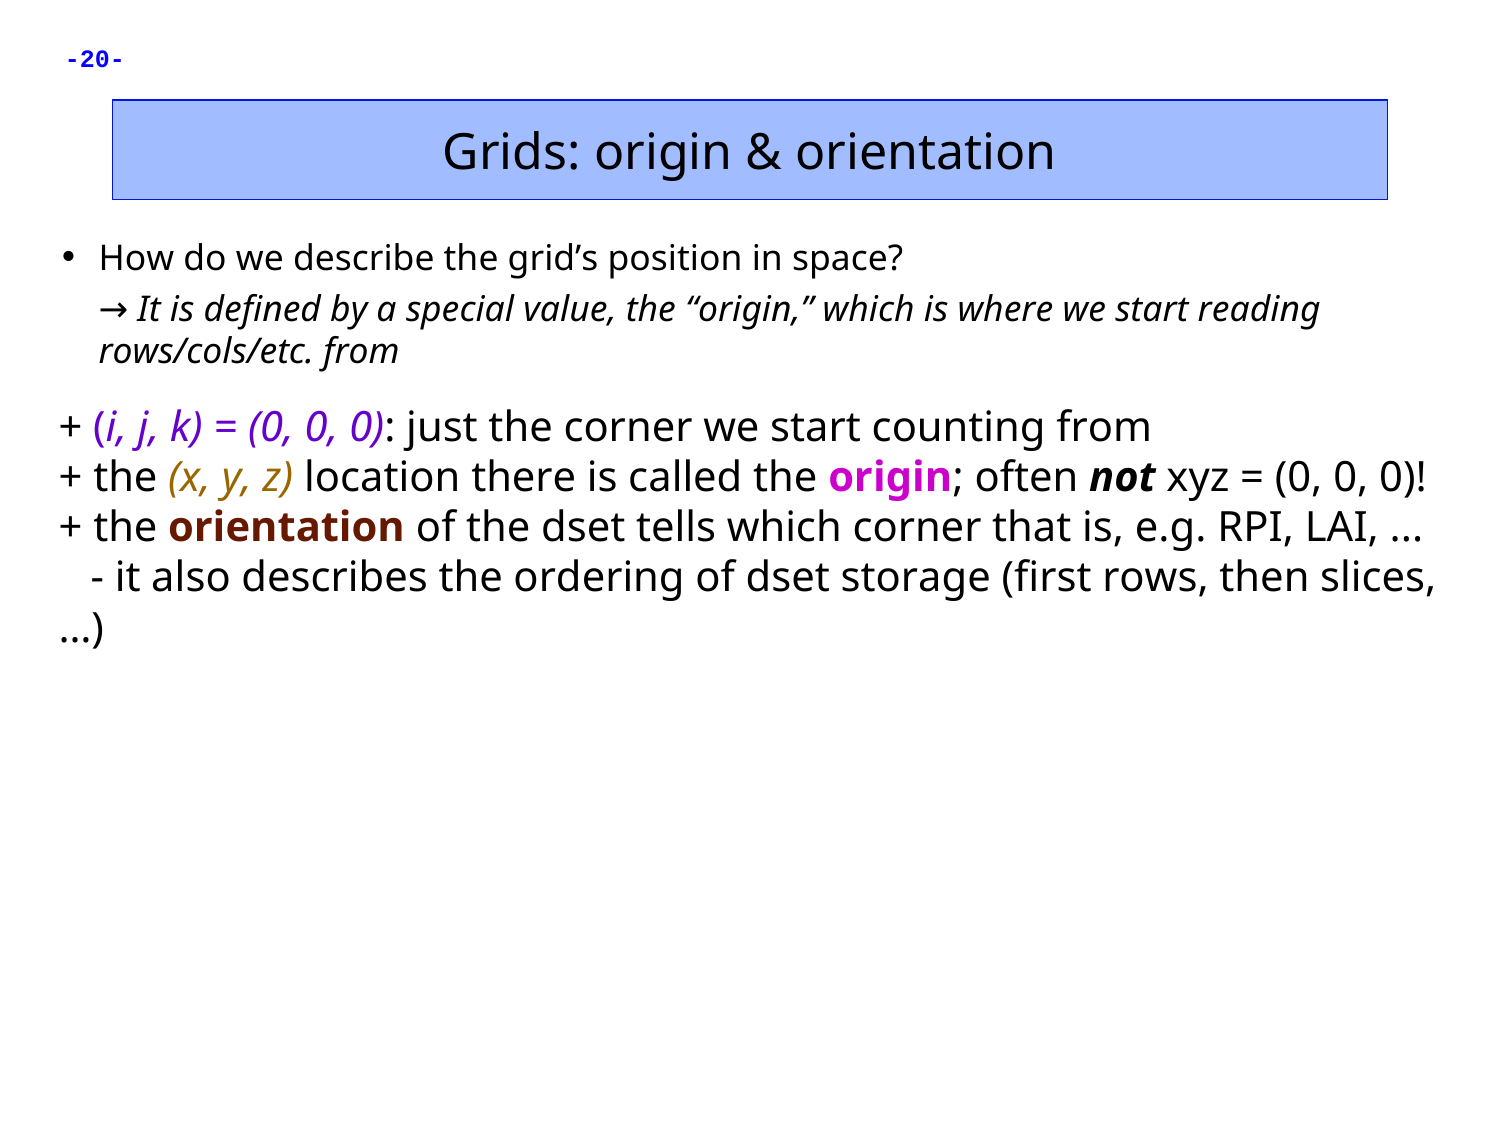

Grids: origin & orientation
How do we describe the grid’s position in space?
→ It is defined by a special value, the “origin,” which is where we start reading rows/cols/etc. from
+ (i, j, k) = (0, 0, 0): just the corner we start counting from
+ the (x, y, z) location there is called the origin; often not xyz = (0, 0, 0)!
+ the orientation of the dset tells which corner that is, e.g. RPI, LAI, ...
 - it also describes the ordering of dset storage (first rows, then slices, …)